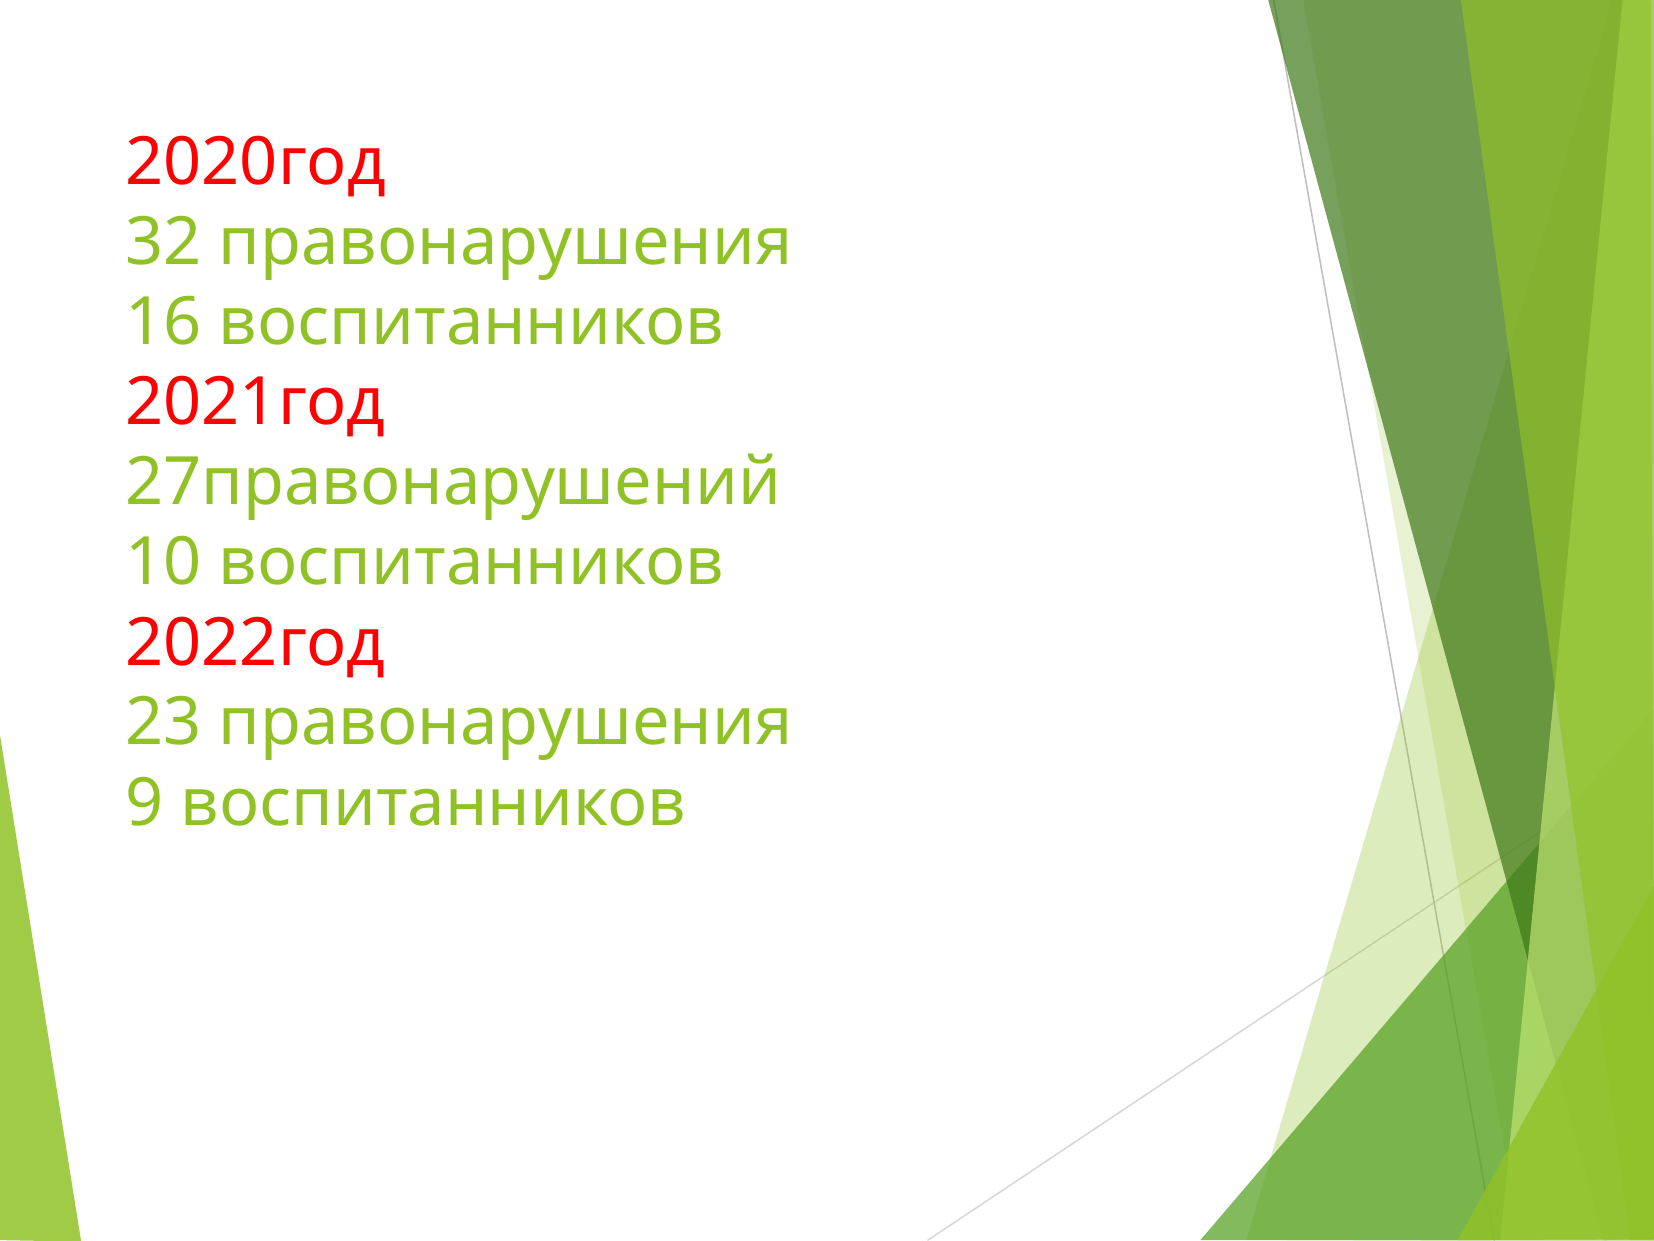

# 2020год 32 правонарушения 16 воспитанников 2021год 27правонарушений 10 воспитанников 2022год 23 правонарушения 9 воспитанников